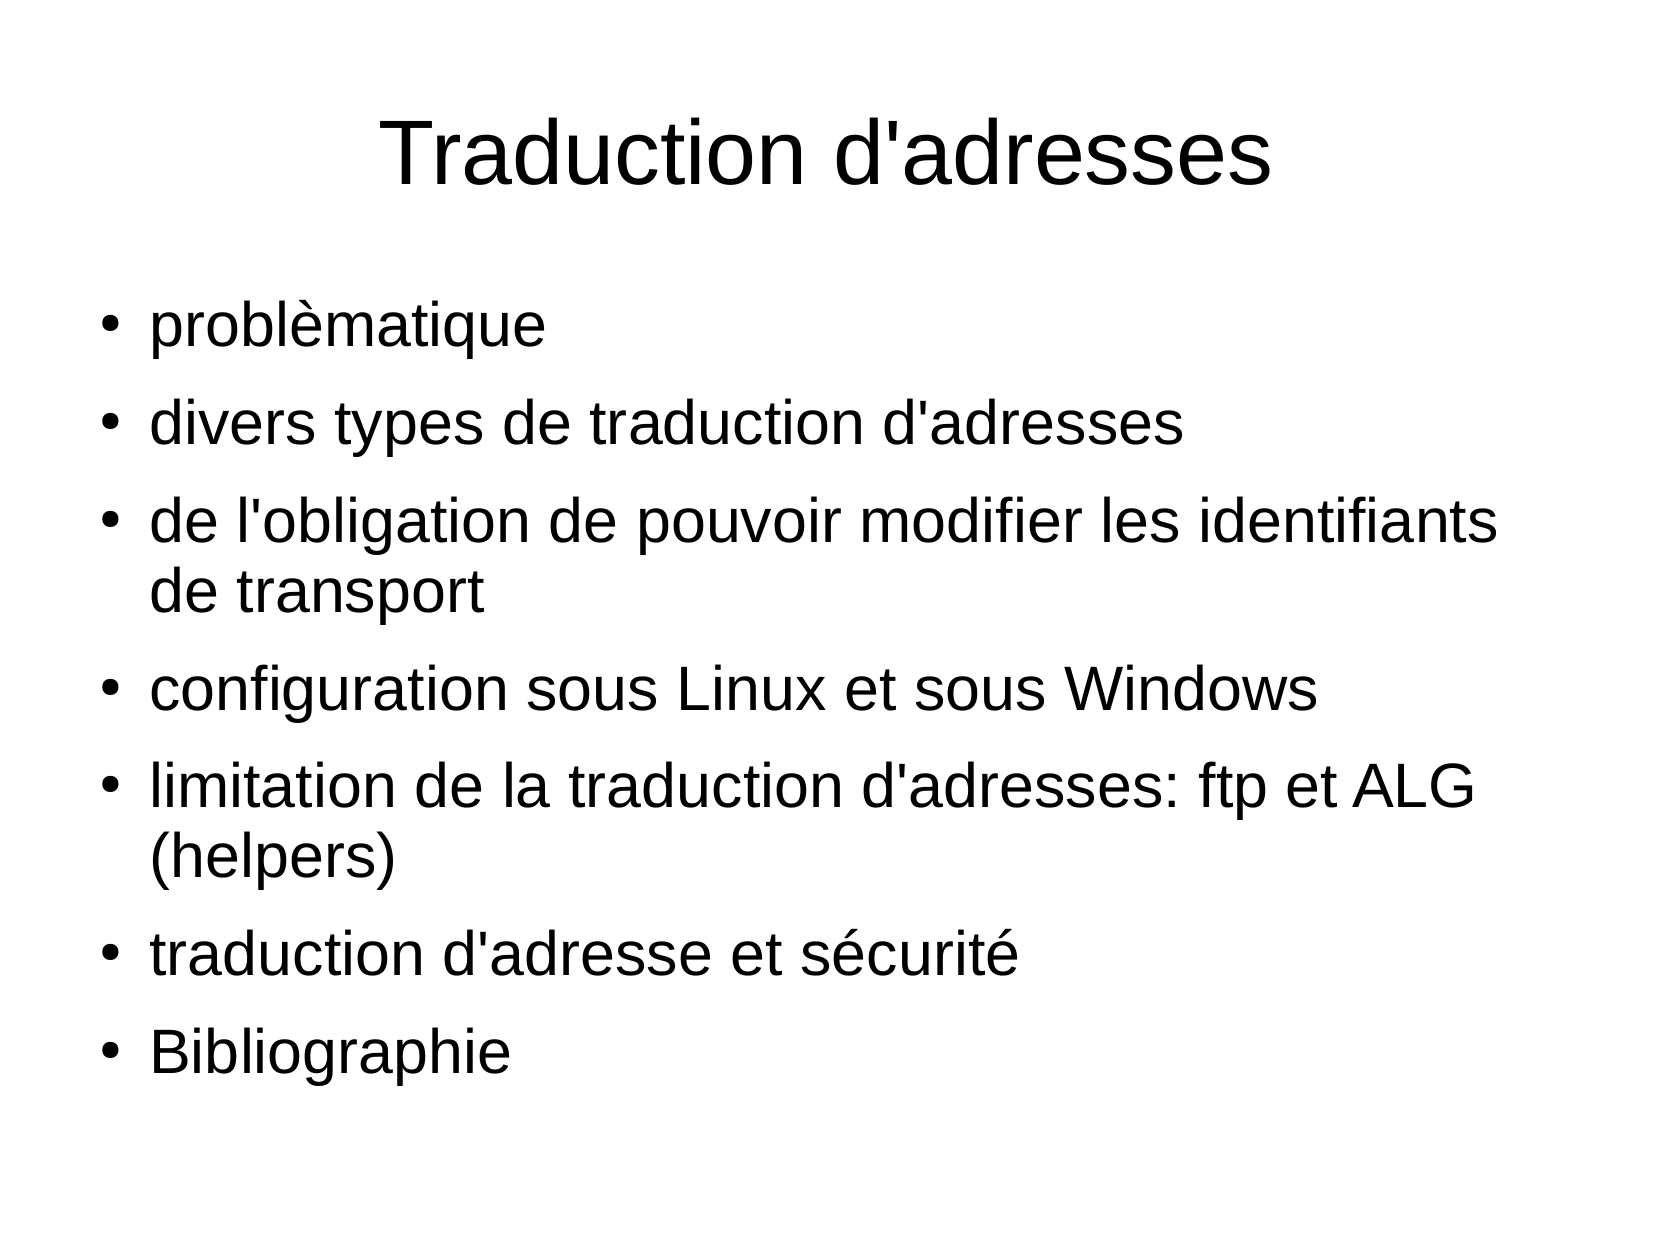

# Traduction d'adresses
problèmatique
divers types de traduction d'adresses
de l'obligation de pouvoir modifier les identifiants de transport
configuration sous Linux et sous Windows
limitation de la traduction d'adresses: ftp et ALG (helpers)
traduction d'adresse et sécurité
Bibliographie